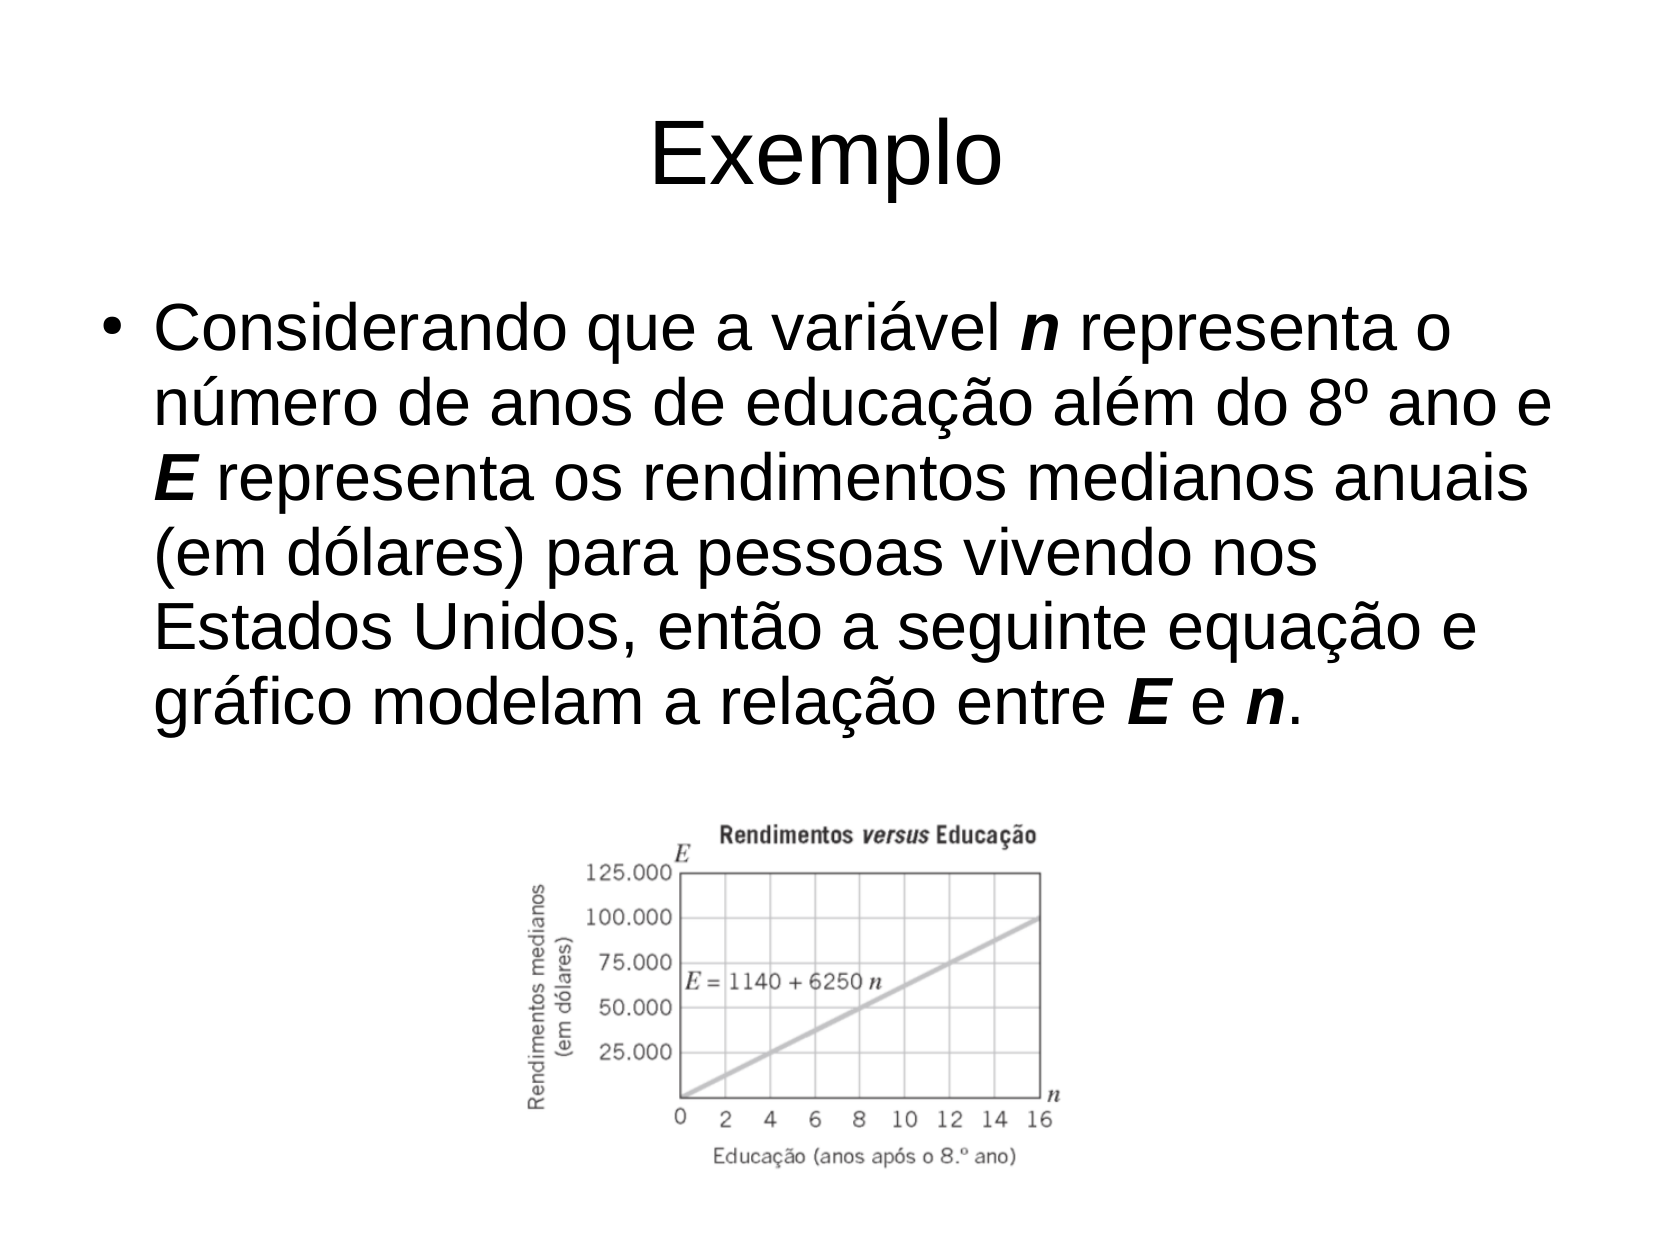

# Exemplo
Considerando que a variável n representa o número de anos de educação além do 8º ano e E representa os rendimentos medianos anuais (em dólares) para pessoas vivendo nos Estados Unidos, então a seguinte equação e gráfico modelam a relação entre E e n.